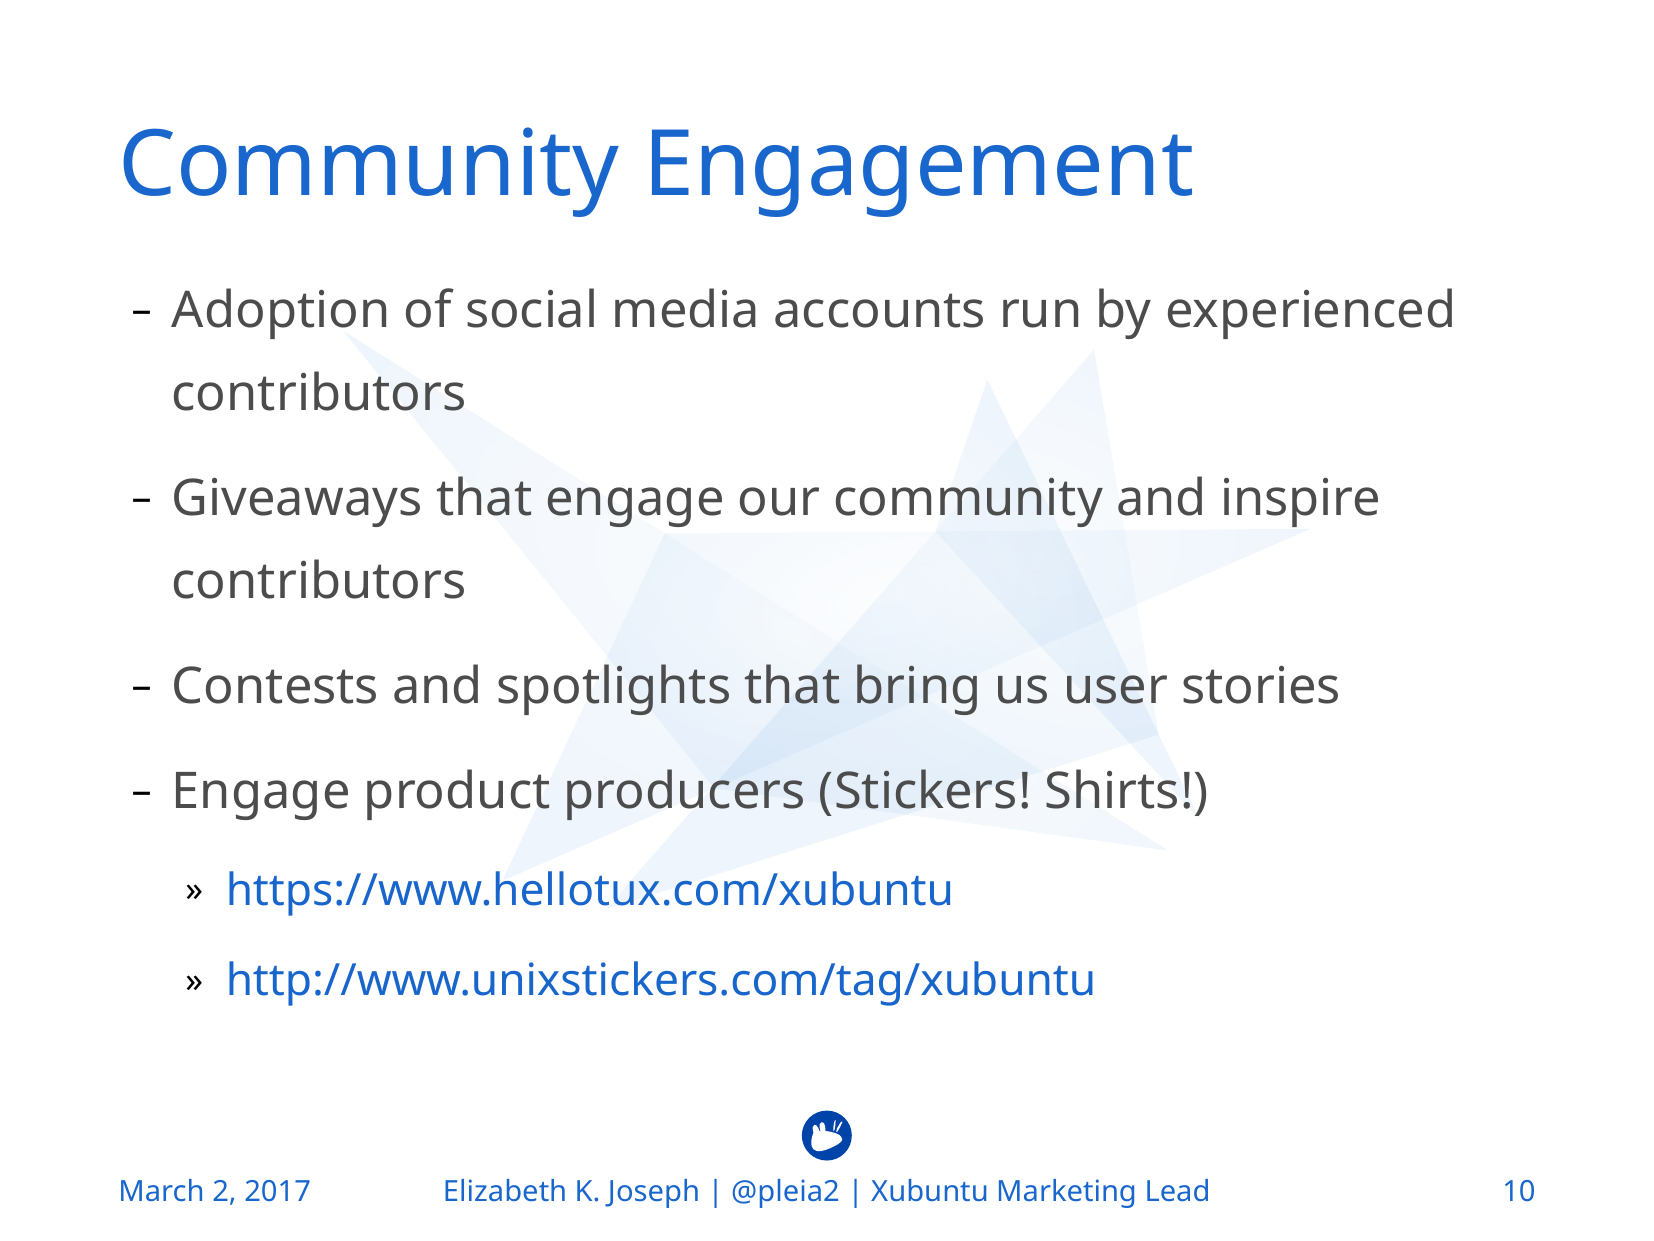

# Community Engagement
Adoption of social media accounts run by experienced contributors
Giveaways that engage our community and inspire contributors
Contests and spotlights that bring us user stories
Engage product producers (Stickers! Shirts!)
https://www.hellotux.com/xubuntu
http://www.unixstickers.com/tag/xubuntu
Elizabeth K. Joseph | @pleia2 | Xubuntu Marketing Lead
March 2, 2017
10